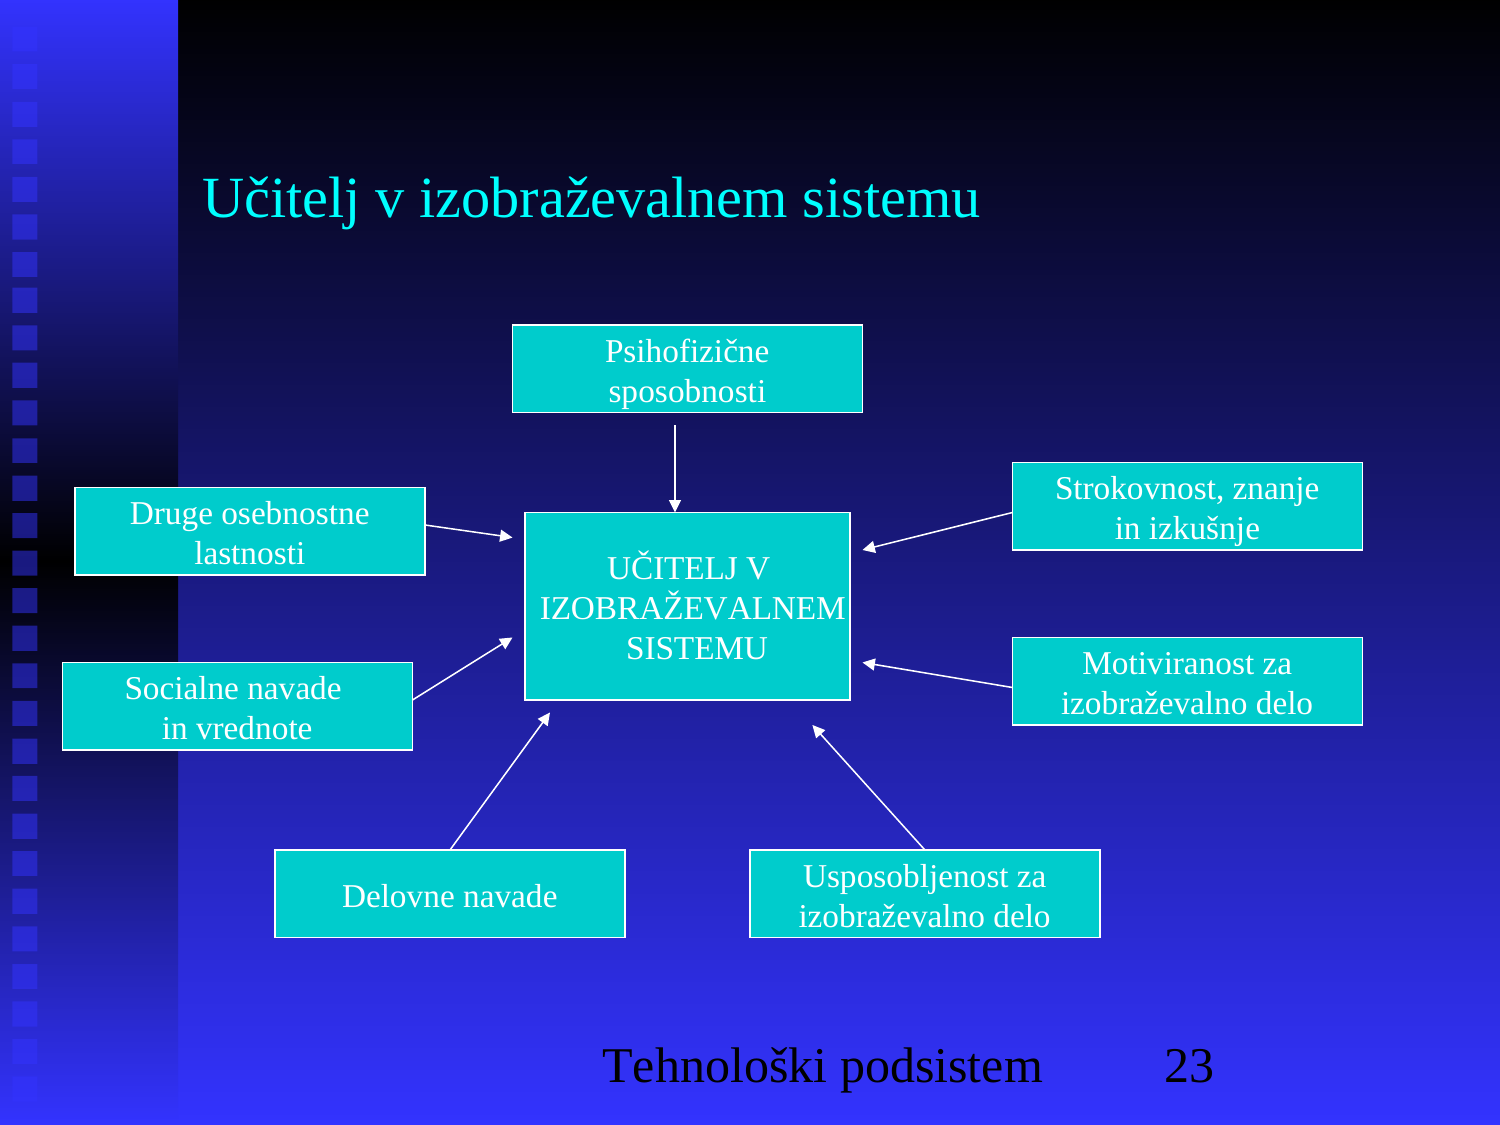

# Učitelj v izobraževalnem sistemu
Psihofizične
sposobnosti
Strokovnost, znanje
in izkušnje
Druge osebnostne
lastnosti
UČITELJ V
IZOBRAŽEVALNEM
 SISTEMU
Motiviranost za
izobraževalno delo
Socialne navade
in vrednote
Delovne navade
Usposobljenost za
izobraževalno delo
Tehnološki podsistem
23